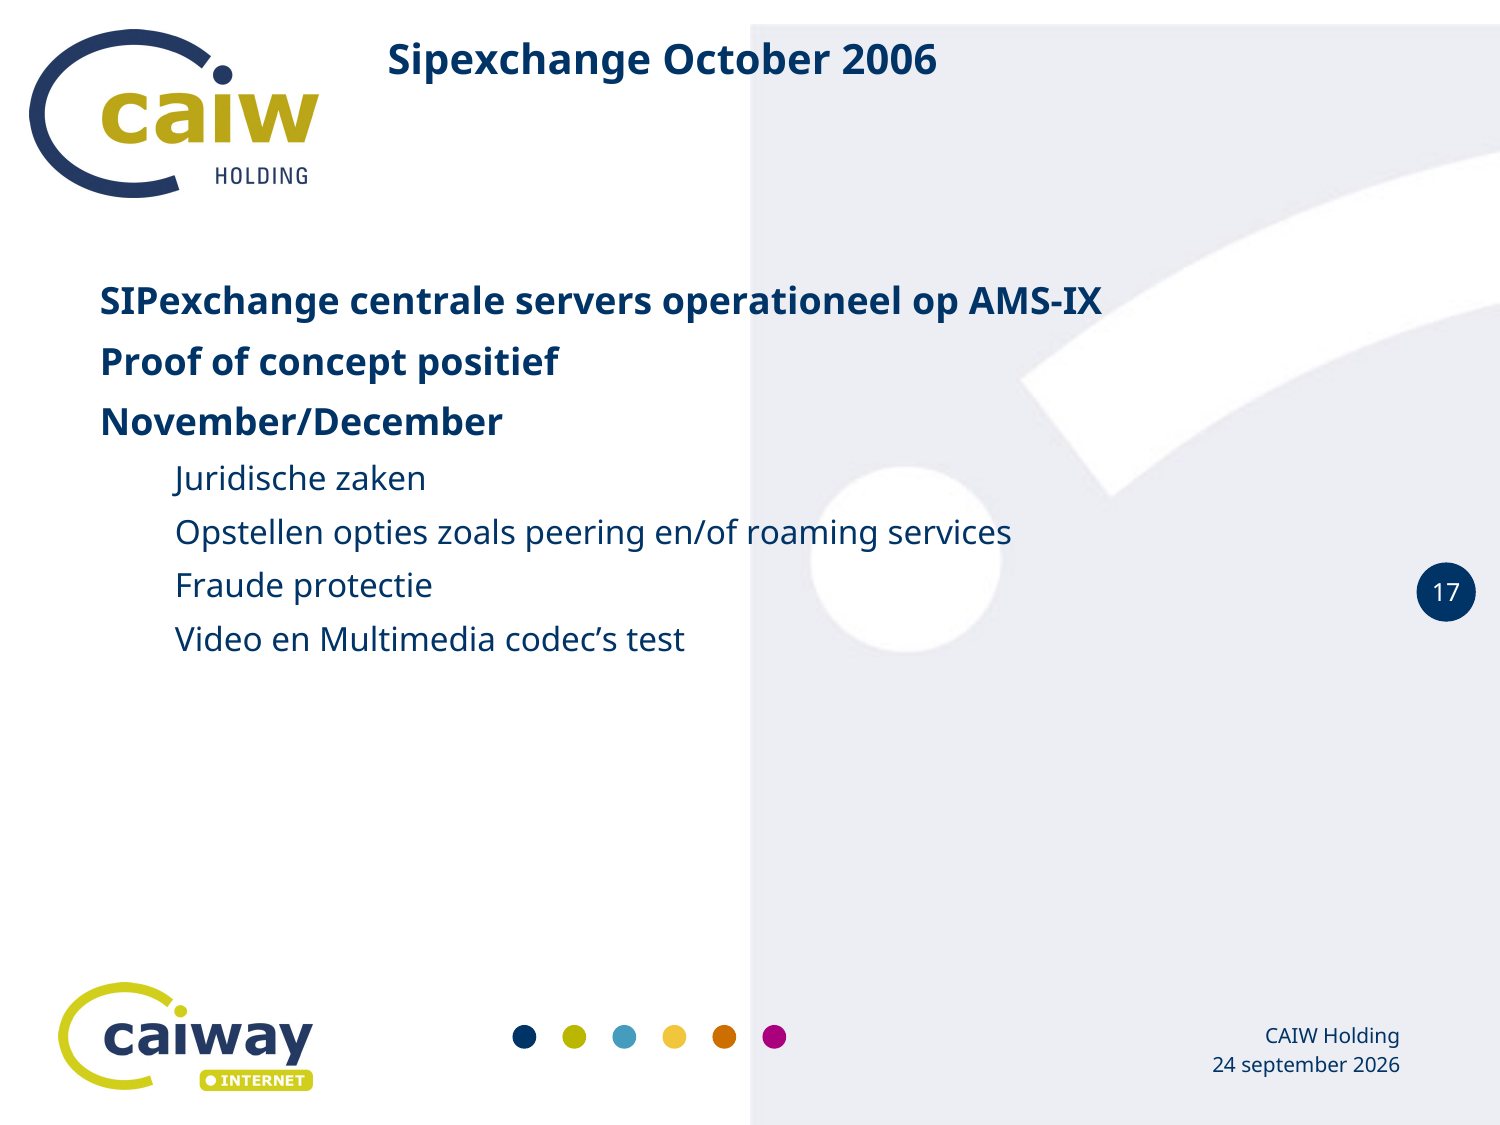

# Sipexchange October 2006
SIPexchange centrale servers operationeel op AMS-IX
Proof of concept positief
November/December
Juridische zaken
Opstellen opties zoals peering en/of roaming services
Fraude protectie
Video en Multimedia codec’s test
17
CAIW Holding